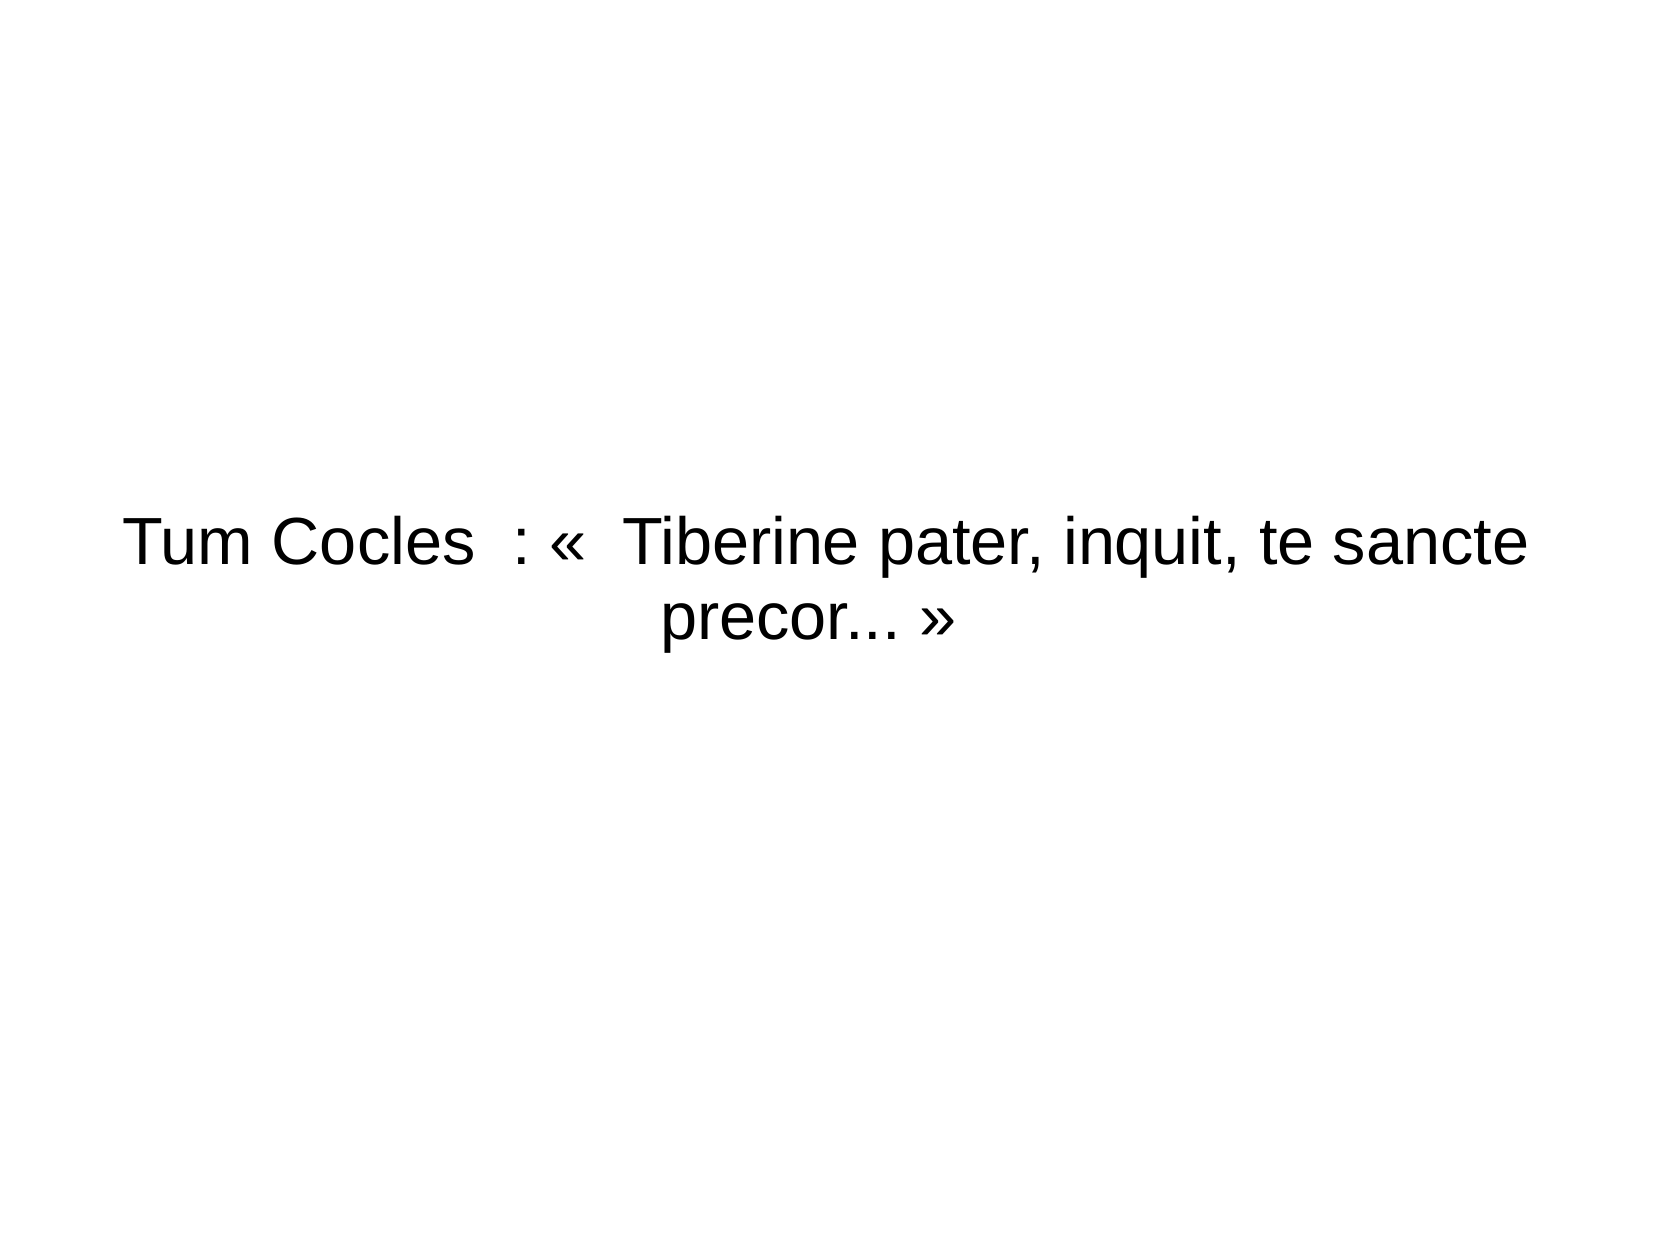

# Tum Cocles  : «  Tiberine pater, inquit, te sancte precor... »